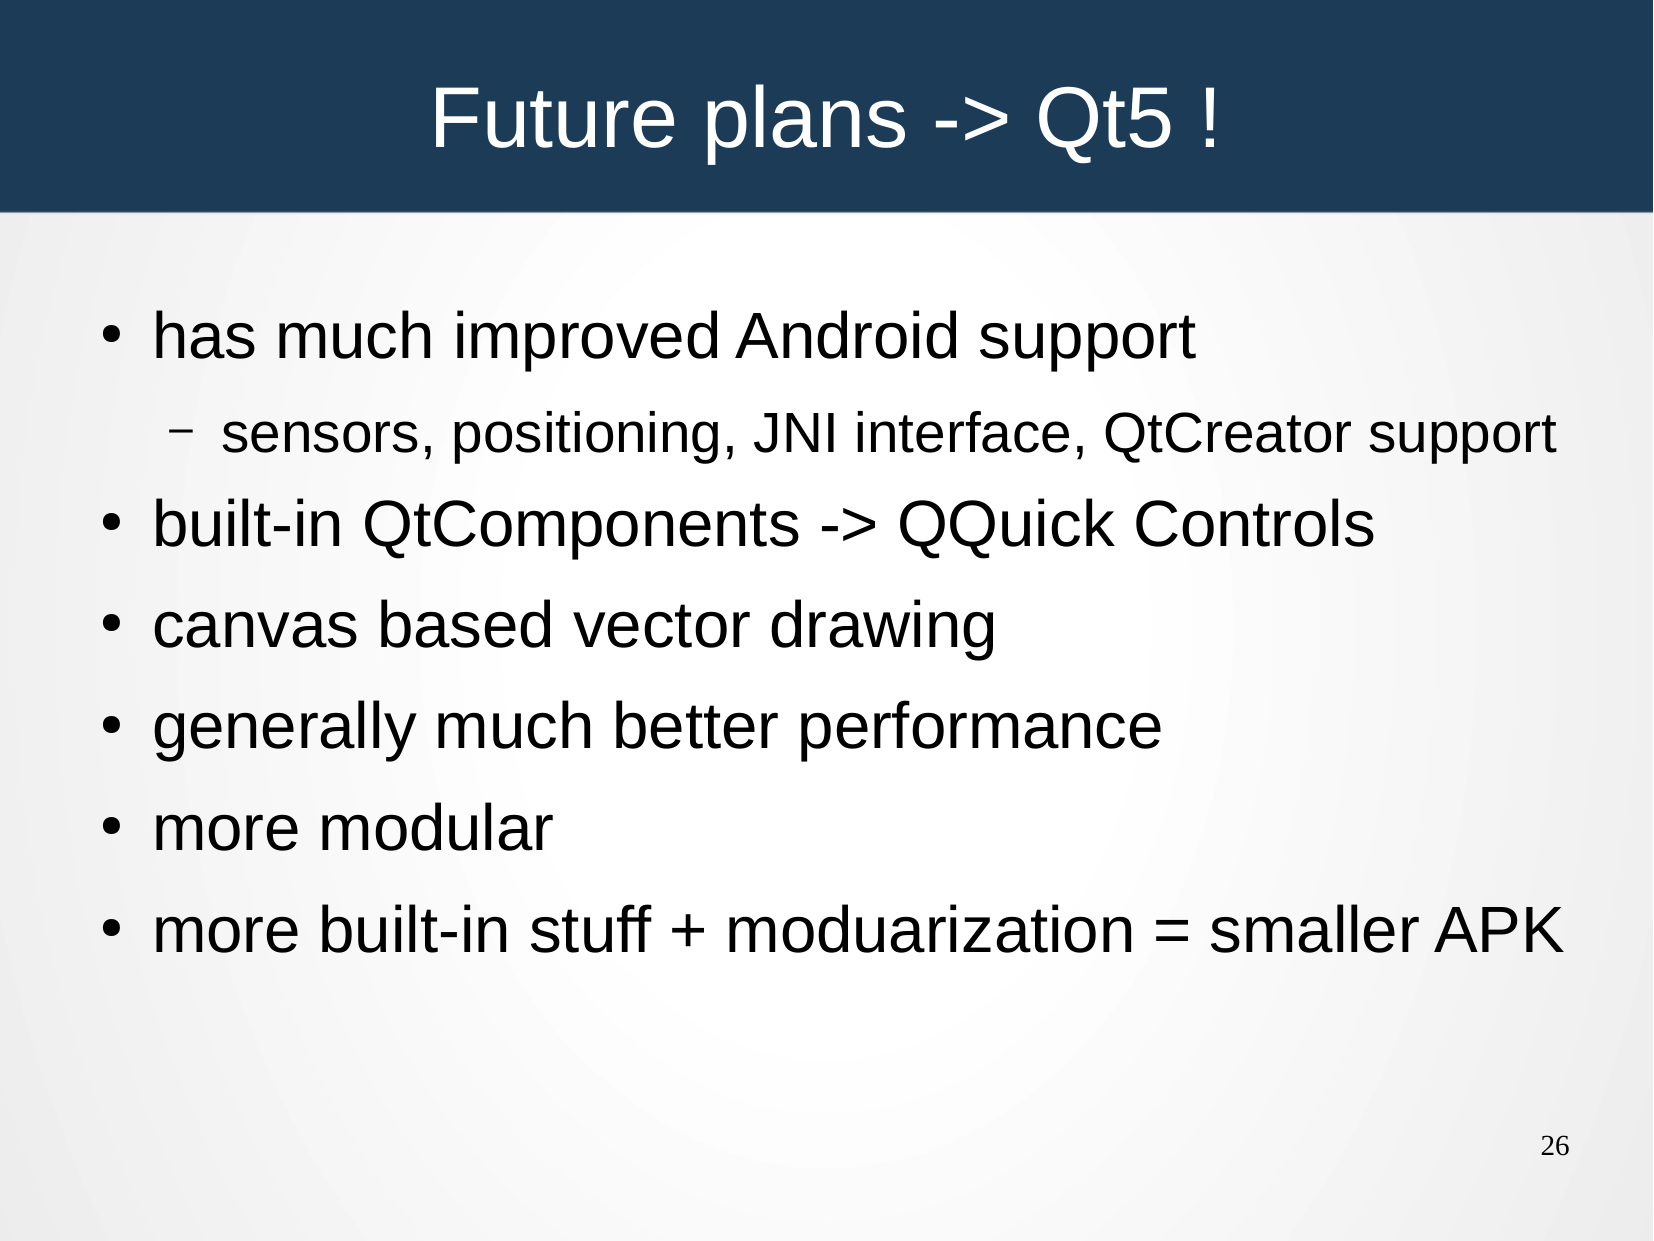

# Future plans -> Qt5 !
has much improved Android support
sensors, positioning, JNI interface, QtCreator support
built-in QtComponents -> QQuick Controls
canvas based vector drawing
generally much better performance
more modular
more built-in stuff + moduarization = smaller APK
26